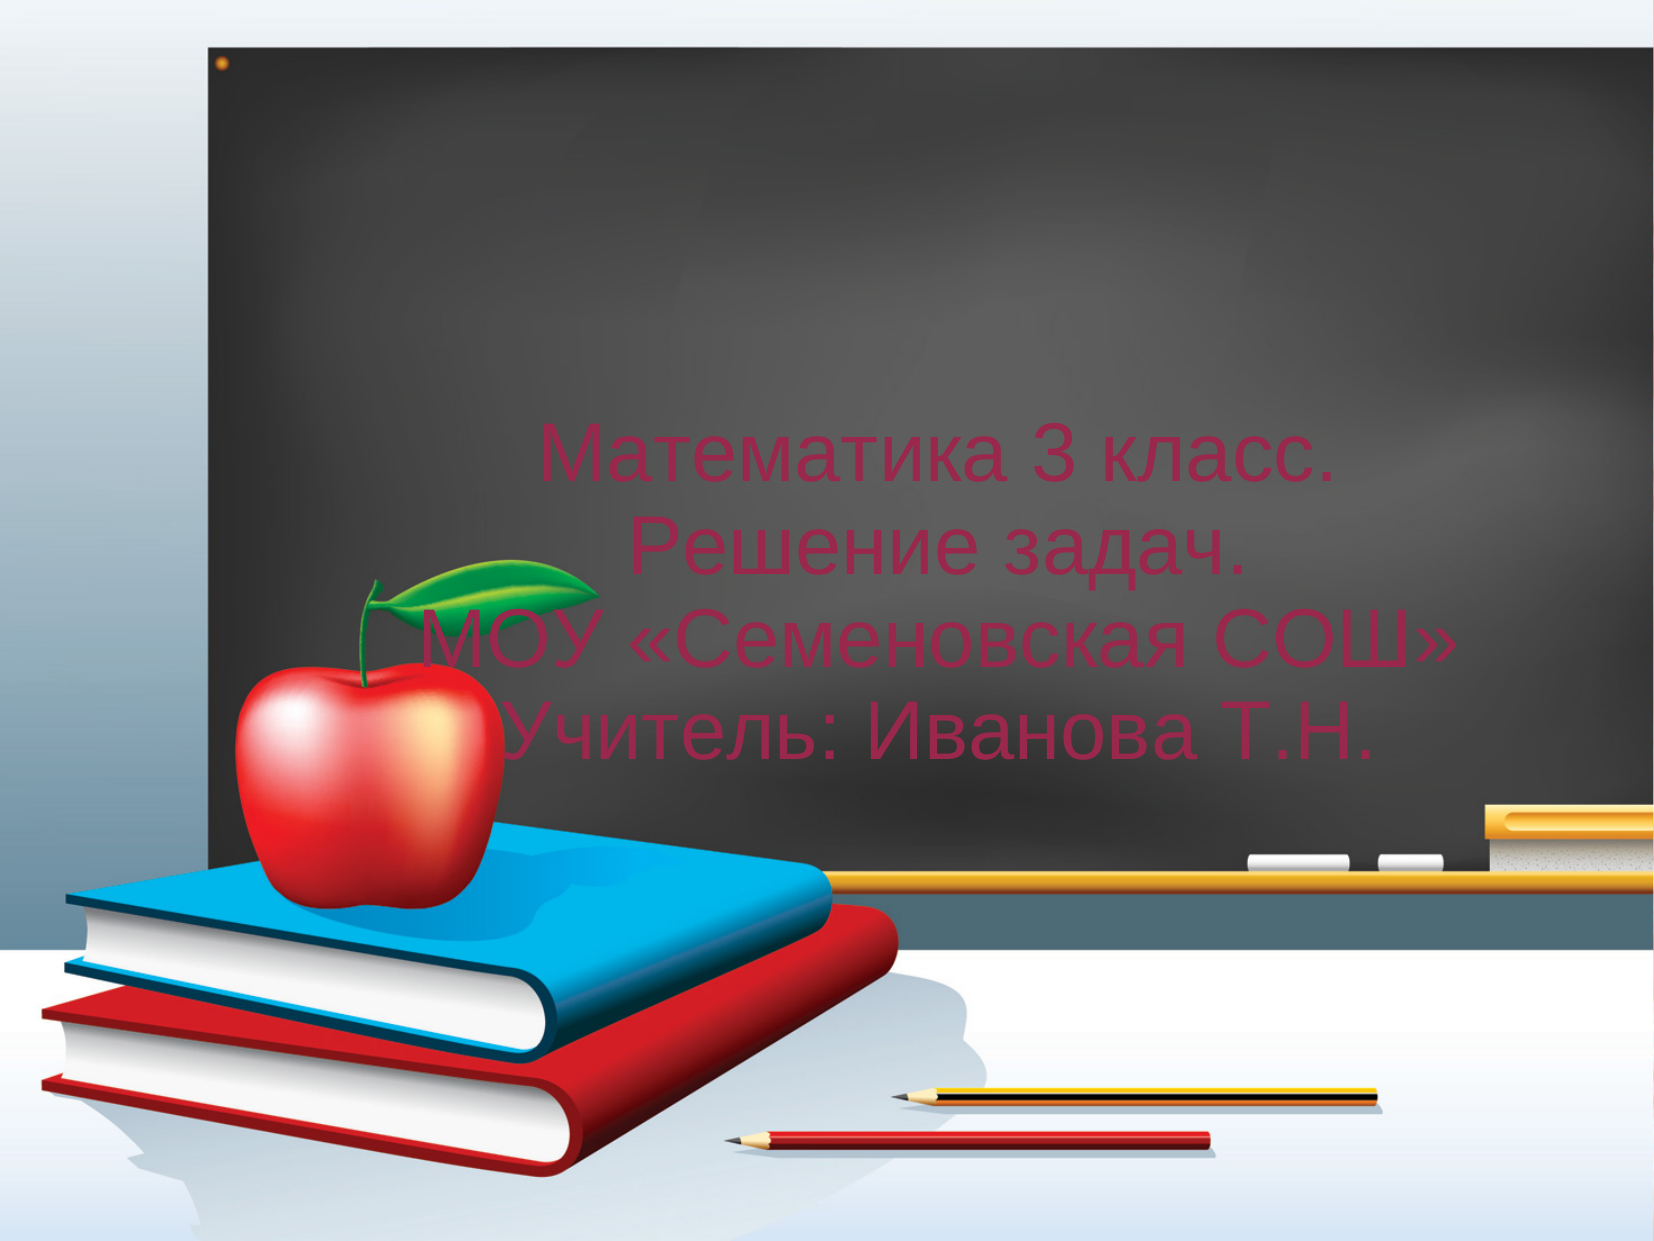

# Решение задач
Математика 3 класс.
Решение задач.
МОУ «Семеновская СОШ»
Учитель: Иванова Т.Н.